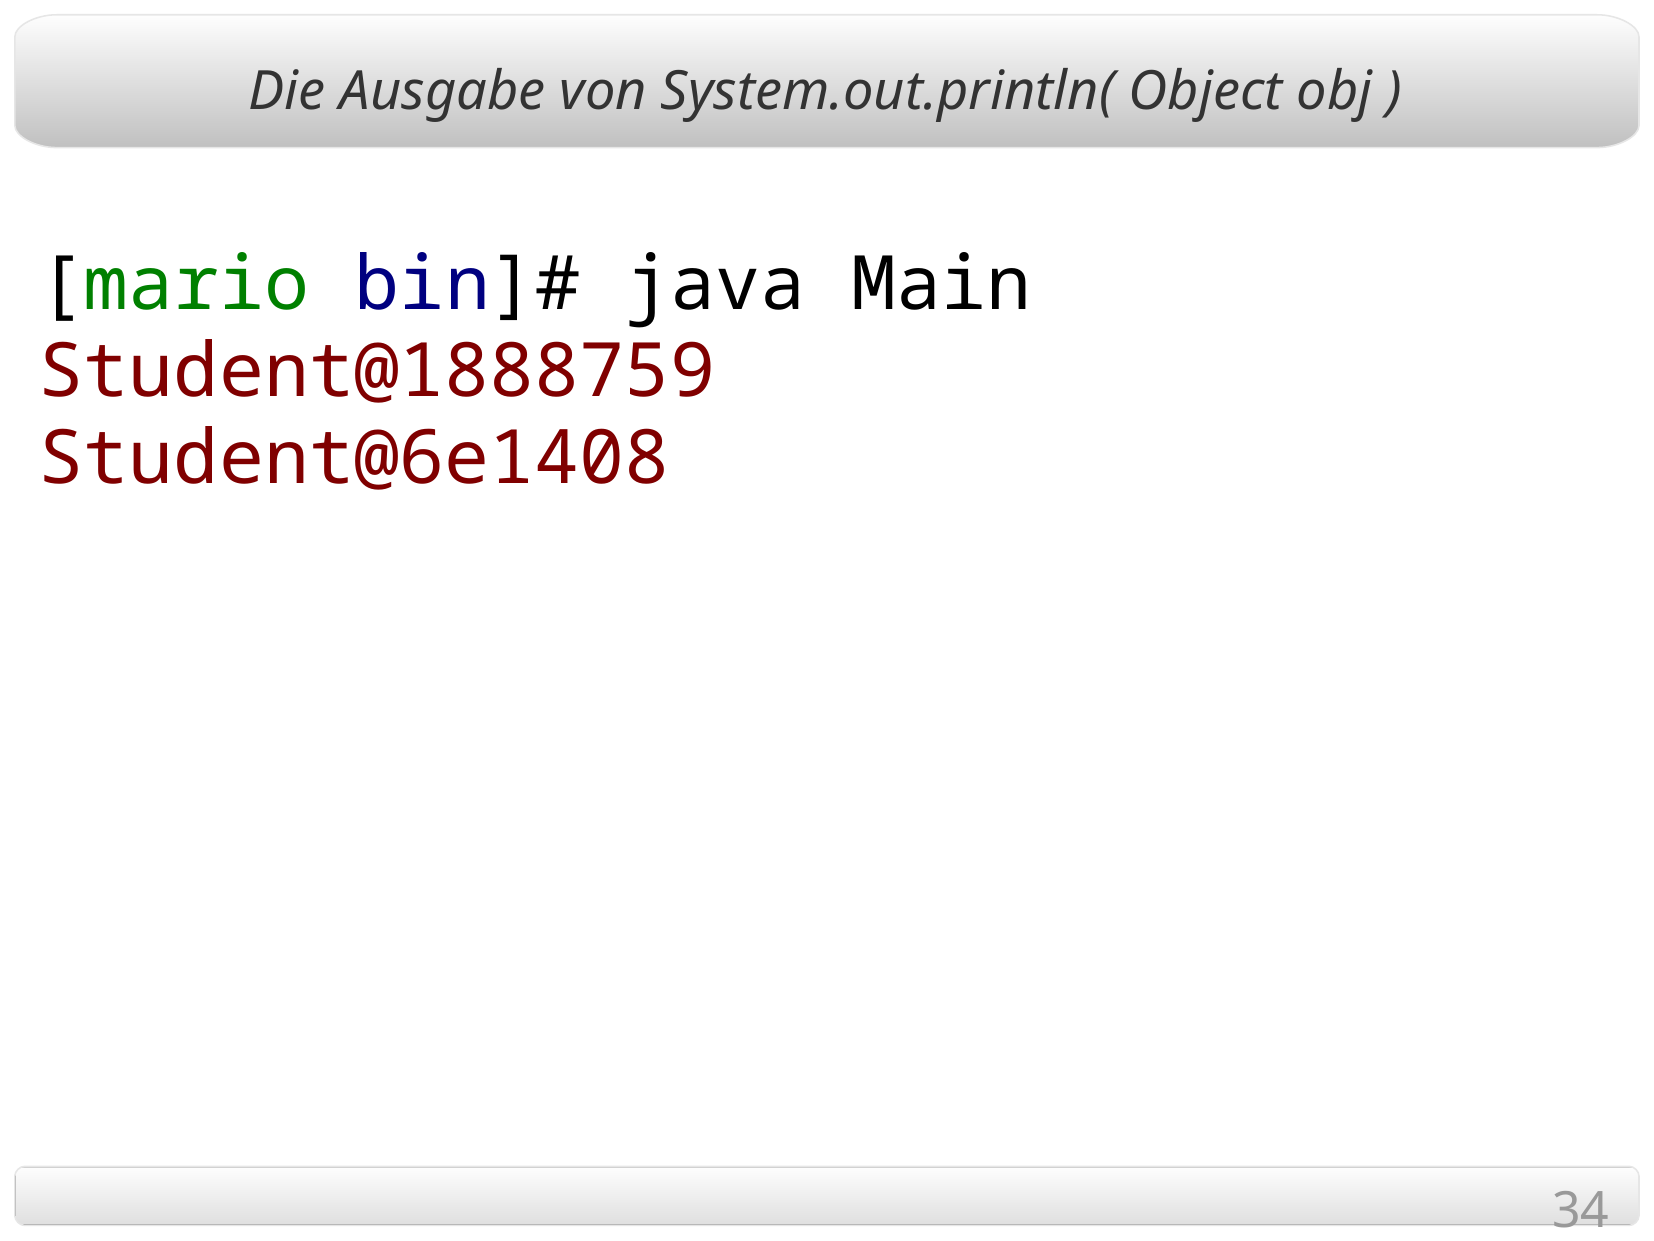

# Die Ausgabe von System.out.println( Object obj )